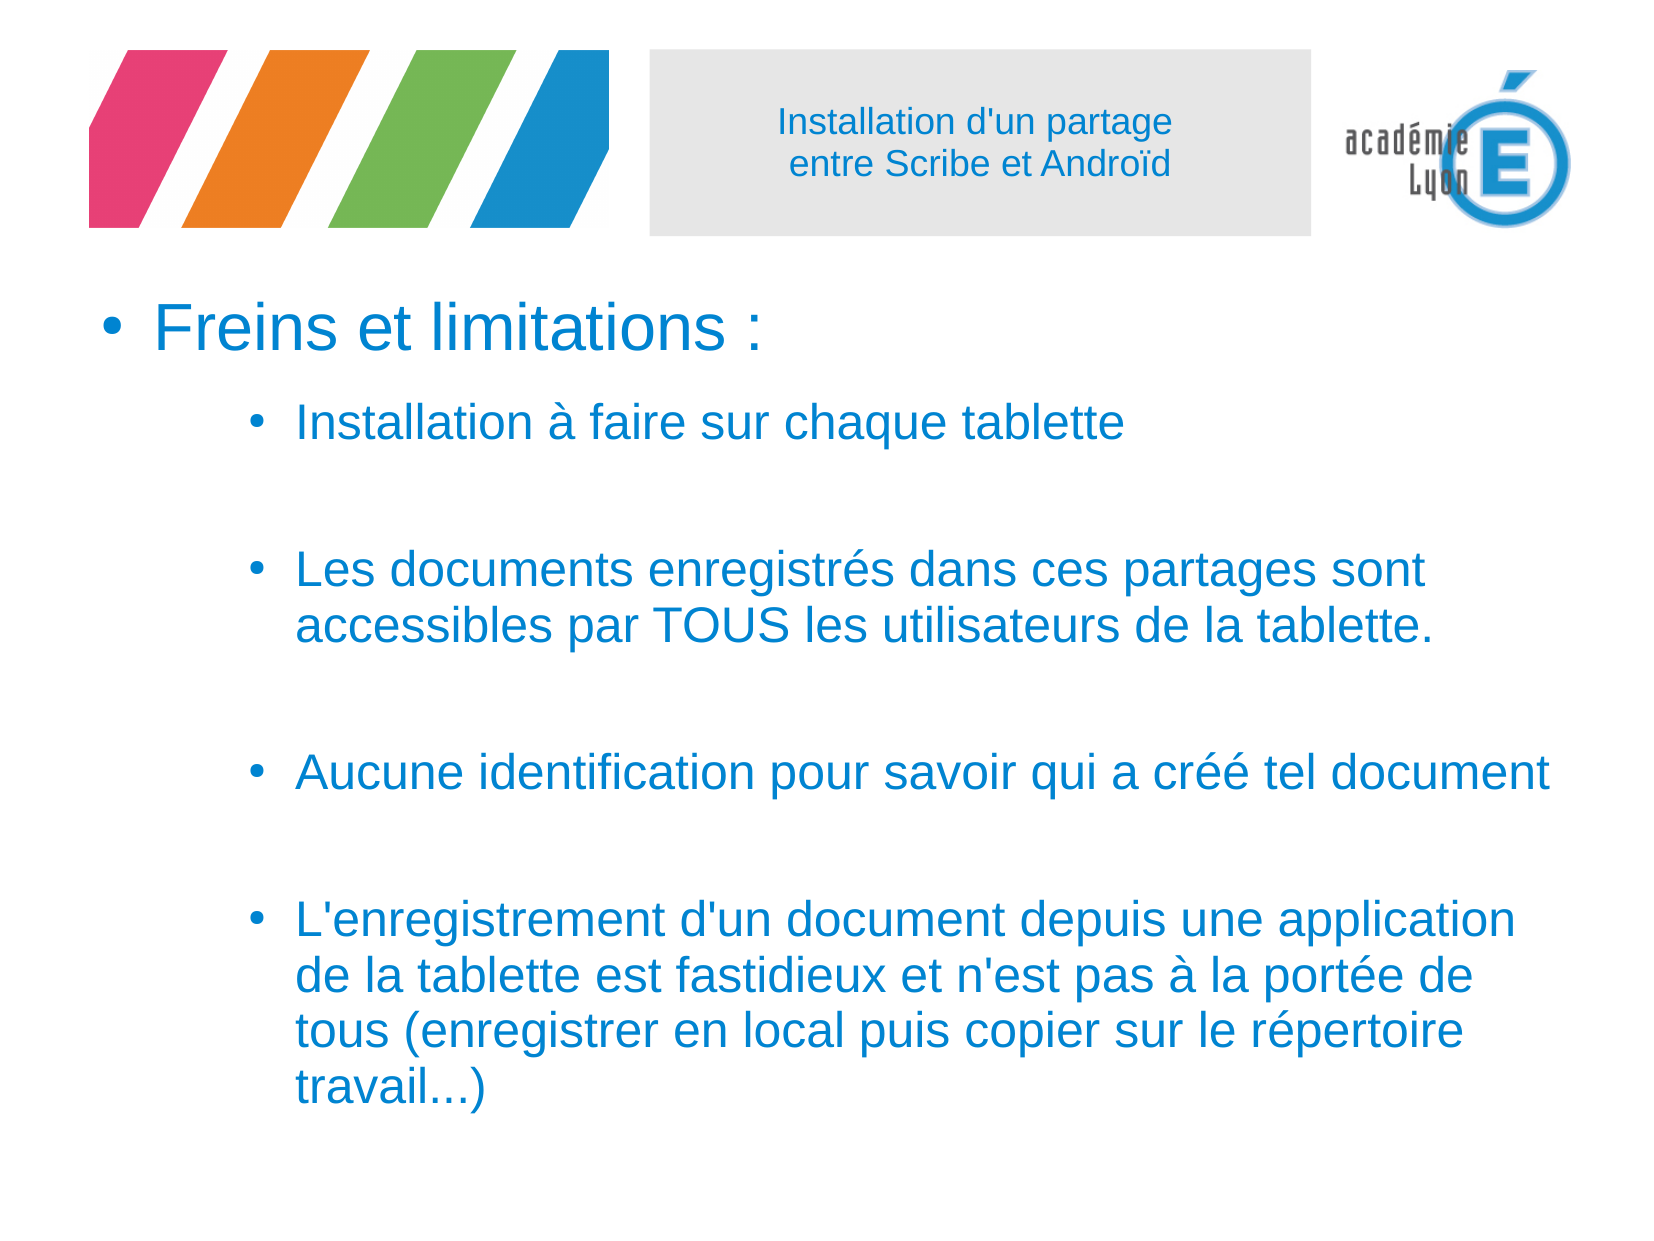

# Installation d'un partage entre Scribe et Androïd
Freins et limitations :
Installation à faire sur chaque tablette
Les documents enregistrés dans ces partages sont accessibles par TOUS les utilisateurs de la tablette.
Aucune identification pour savoir qui a créé tel document
L'enregistrement d'un document depuis une application de la tablette est fastidieux et n'est pas à la portée de tous (enregistrer en local puis copier sur le répertoire travail...)